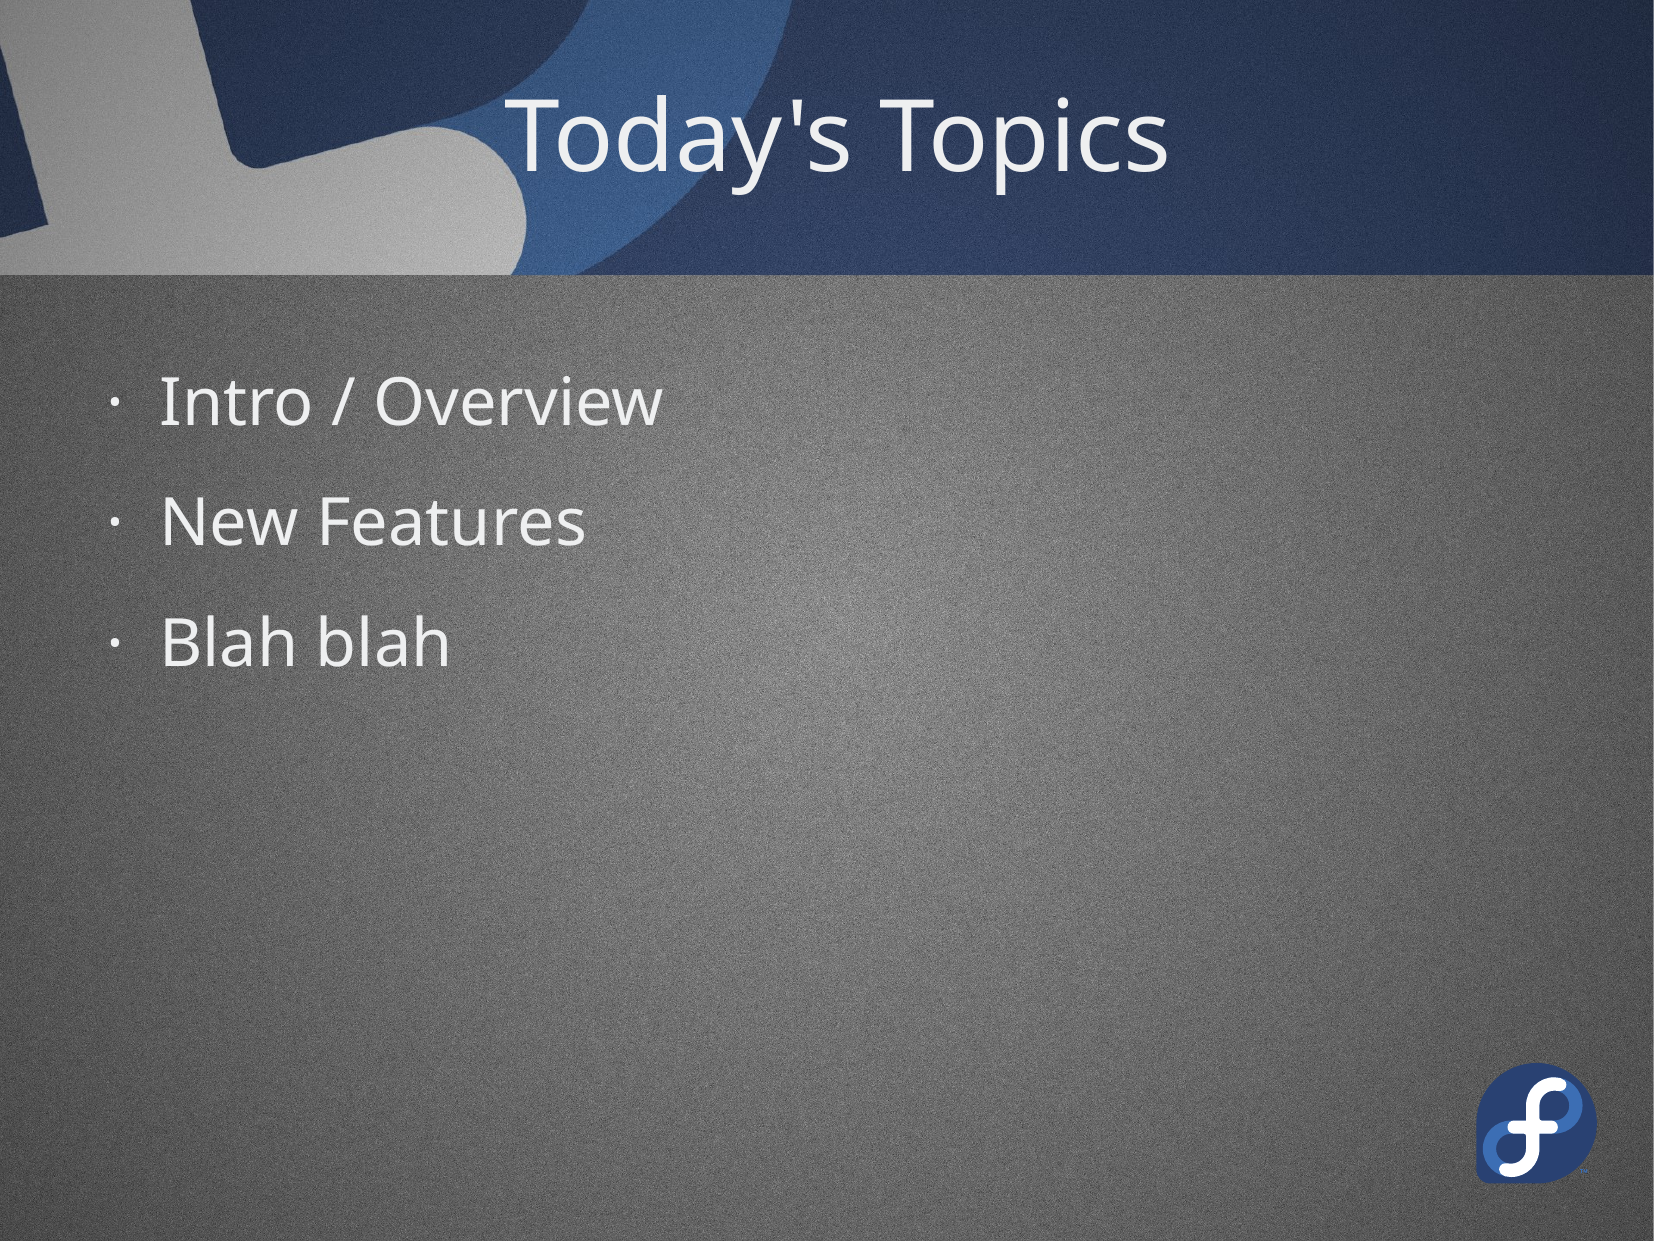

# Today's Topics
Intro / Overview
New Features
Blah blah